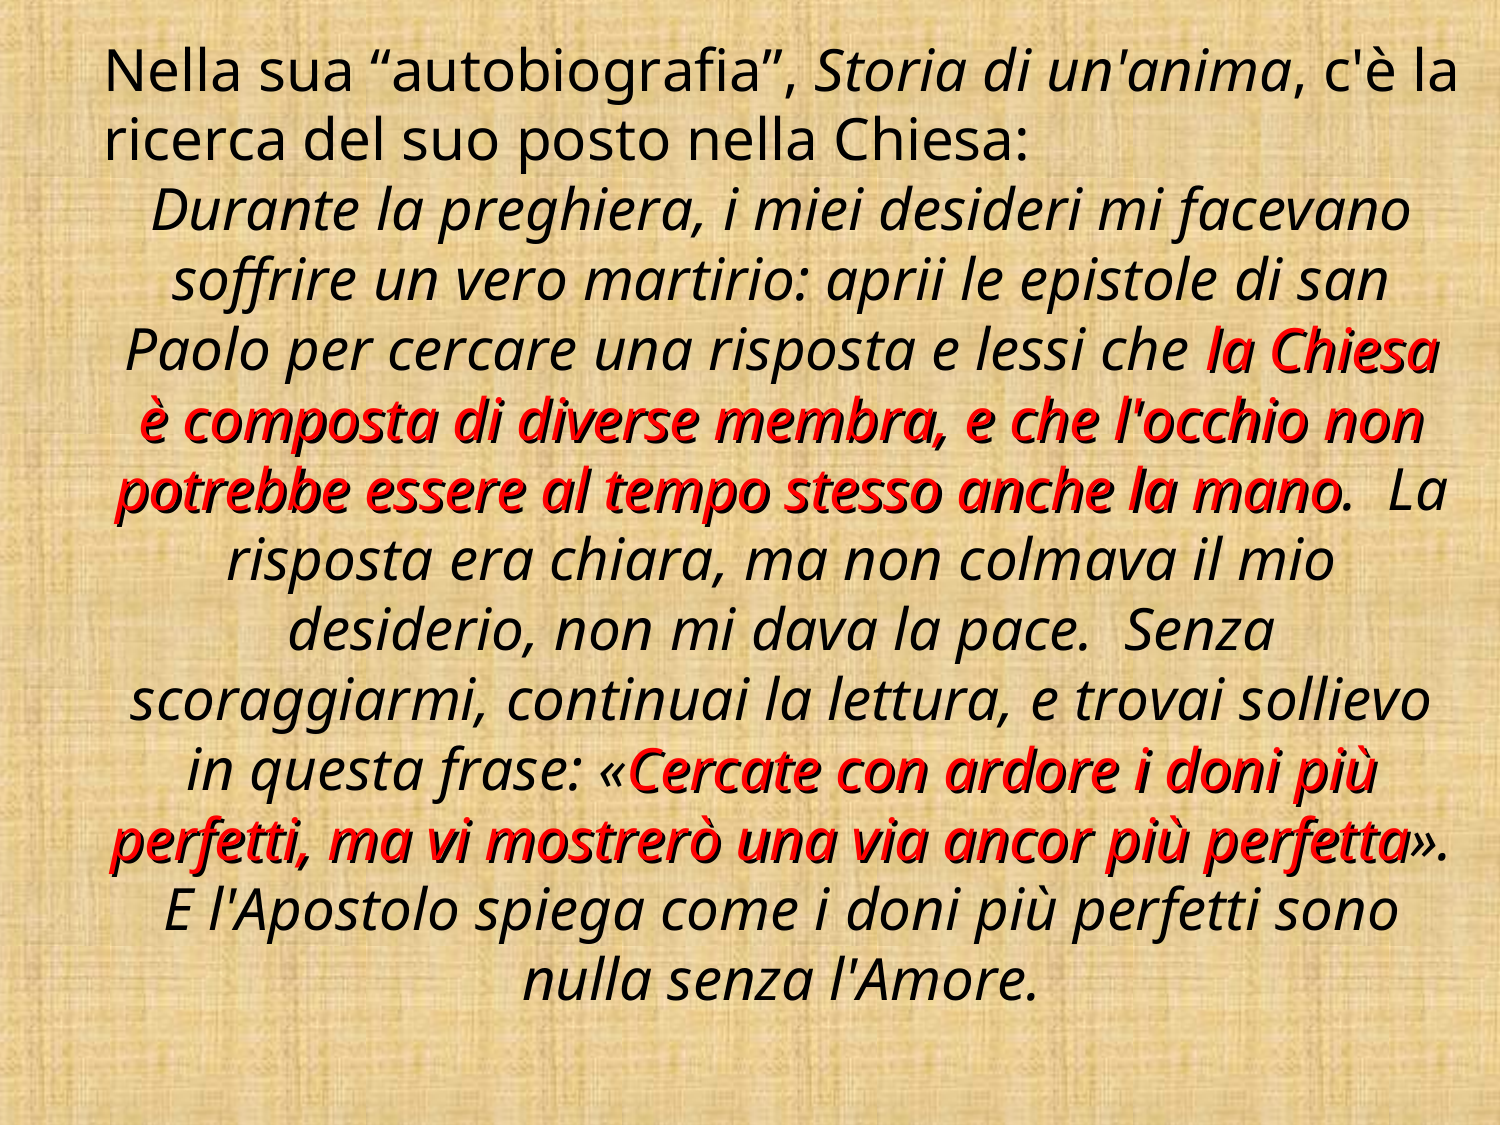

Nella sua “autobiografia”, Storia di un'anima, c'è la ricerca del suo posto nella Chiesa:
Durante la preghiera, i miei desideri mi facevano soffrire un vero martirio: aprii le epistole di san Paolo per cercare una risposta e lessi che la Chiesa è composta di diverse membra, e che l'occhio non potrebbe essere al tempo stesso anche la mano. La risposta era chiara, ma non colmava il mio desiderio, non mi dava la pace. Senza scoraggiarmi, continuai la lettura, e trovai sollievo in questa frase: «Cercate con ardore i doni più perfetti, ma vi mostrerò una via ancor più perfetta». E l'Apostolo spiega come i doni più perfetti sono nulla senza l'Amore.